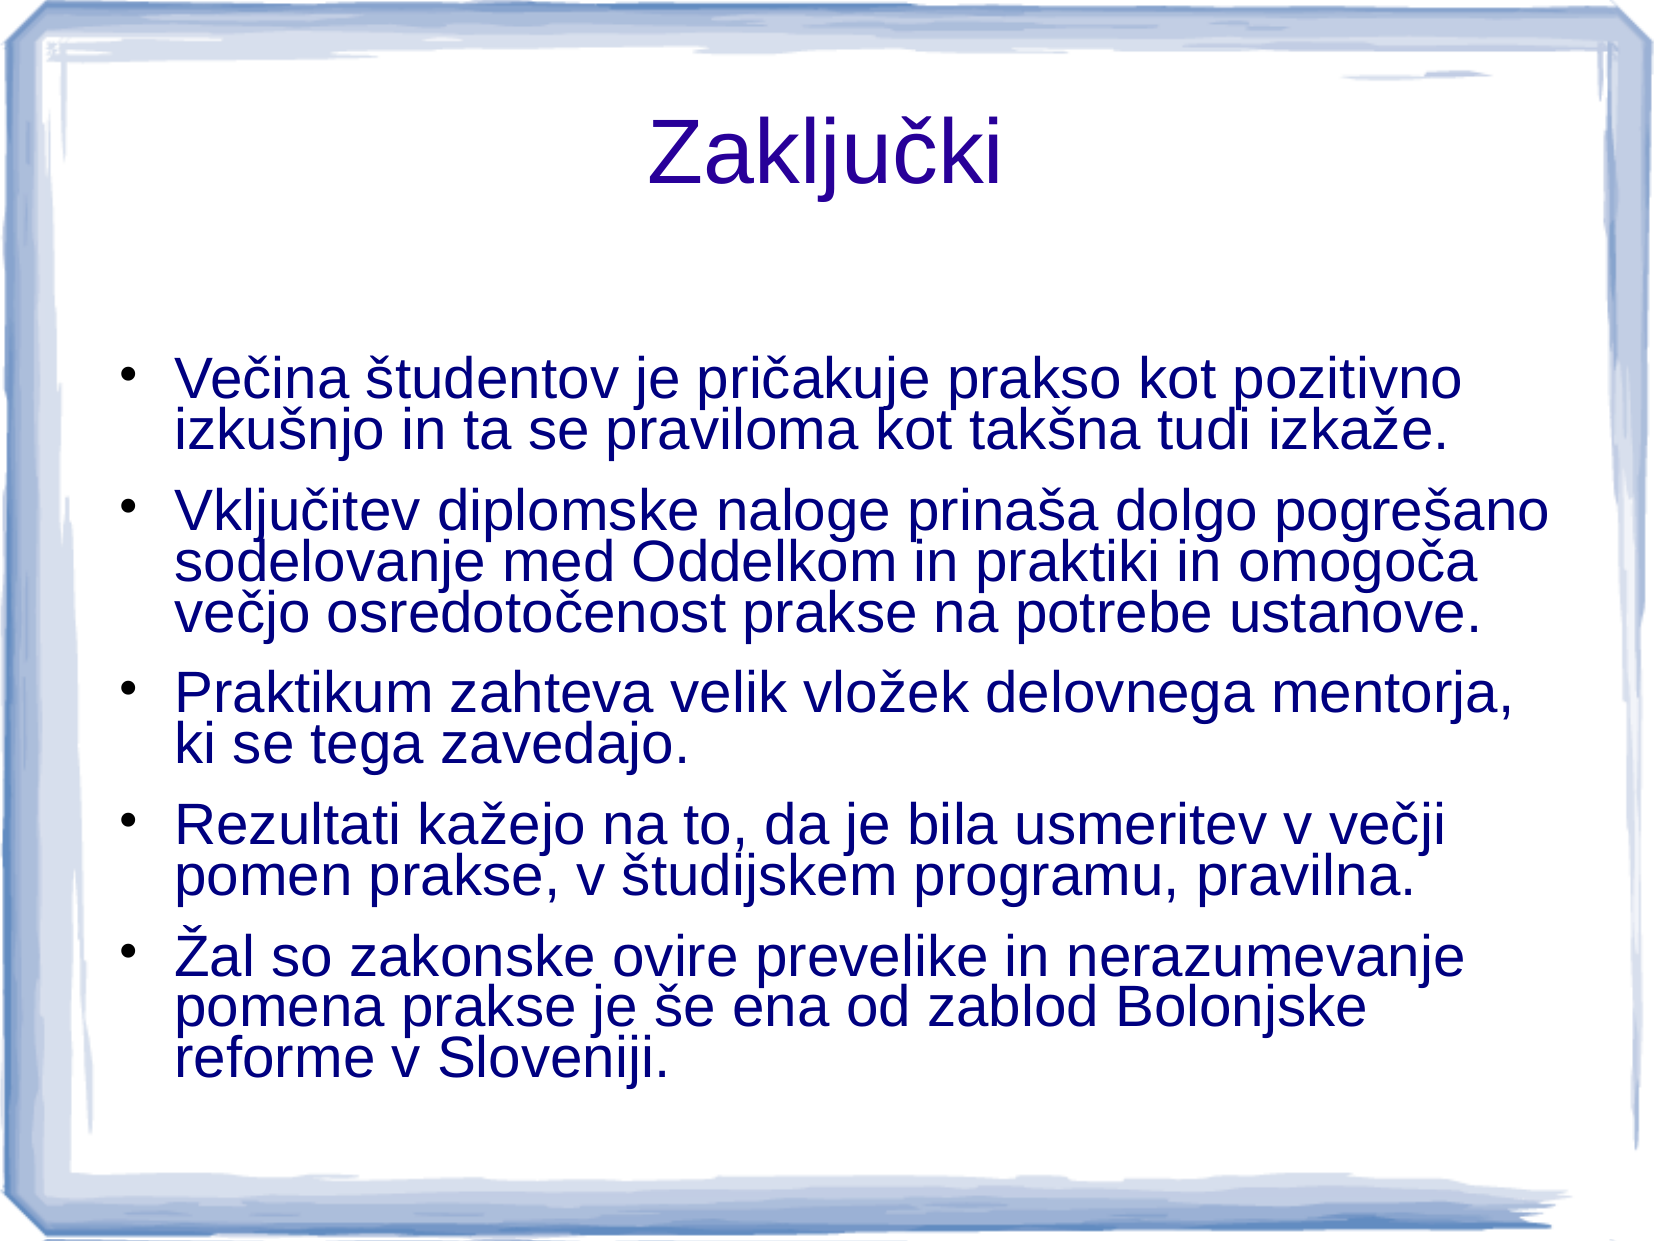

# Zaključki
Večina študentov je pričakuje prakso kot pozitivno izkušnjo in ta se praviloma kot takšna tudi izkaže.
Vključitev diplomske naloge prinaša dolgo pogrešano sodelovanje med Oddelkom in praktiki in omogoča večjo osredotočenost prakse na potrebe ustanove.
Praktikum zahteva velik vložek delovnega mentorja, ki se tega zavedajo.
Rezultati kažejo na to, da je bila usmeritev v večji pomen prakse, v študijskem programu, pravilna.
Žal so zakonske ovire prevelike in nerazumevanje pomena prakse je še ena od zablod Bolonjske reforme v Sloveniji.